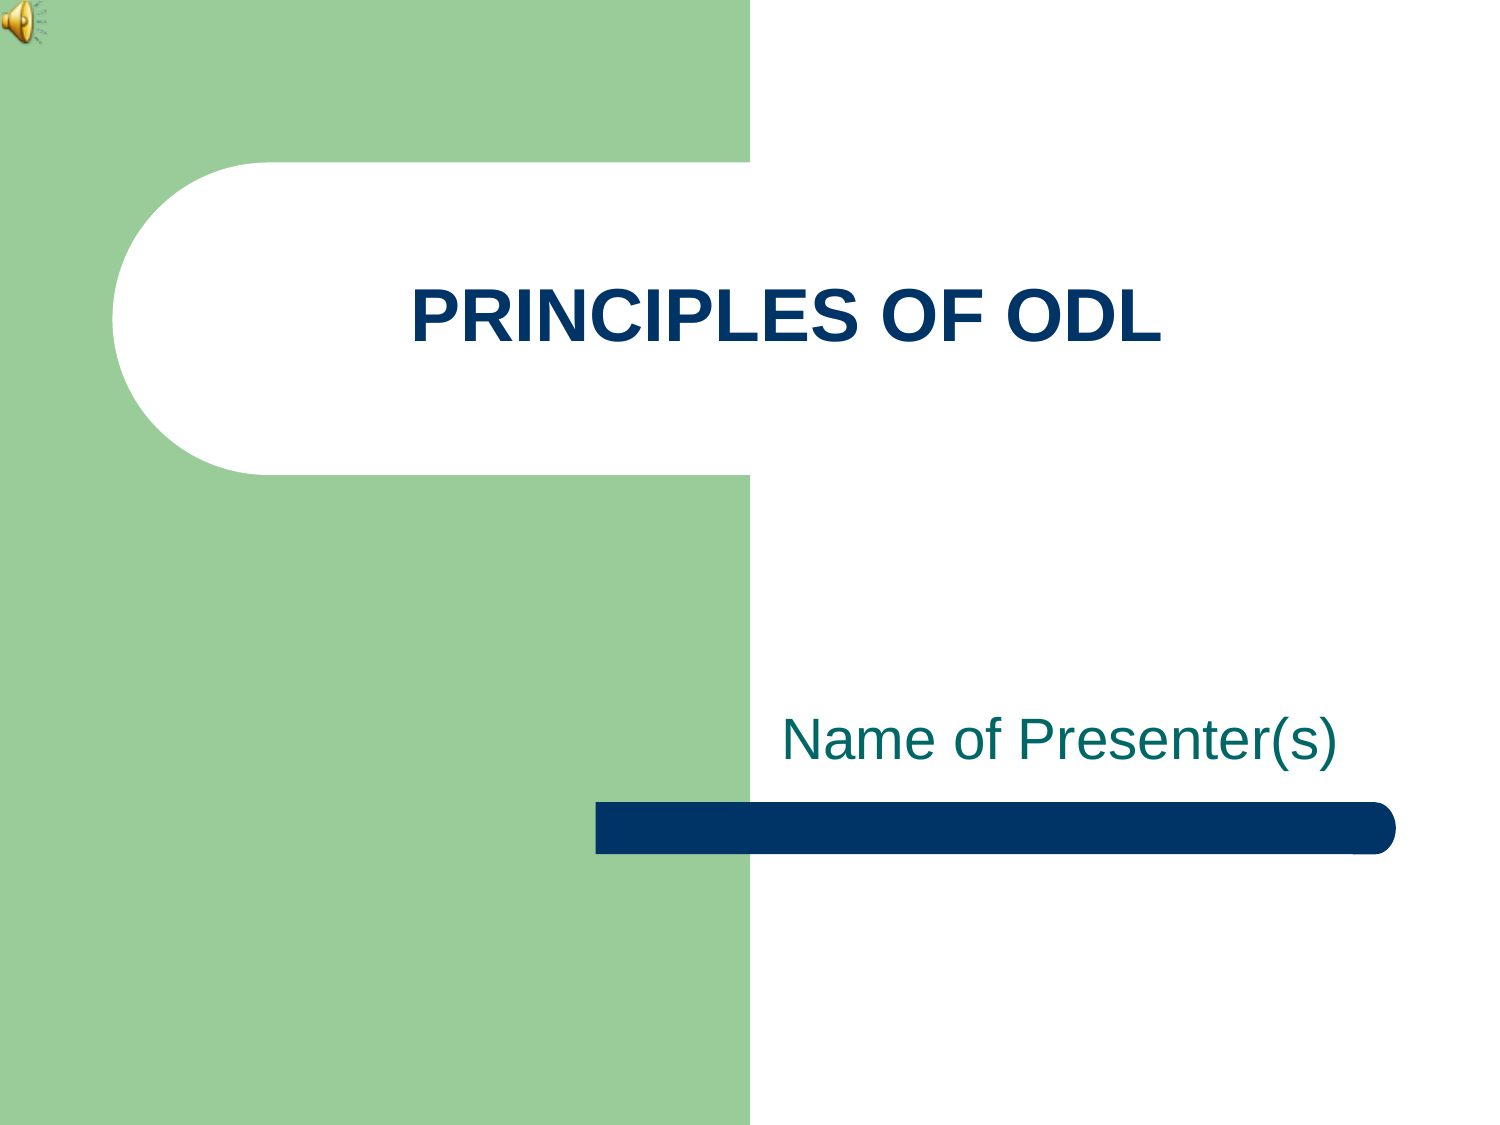

# PRINCIPLES OF ODL
Name of Presenter(s)